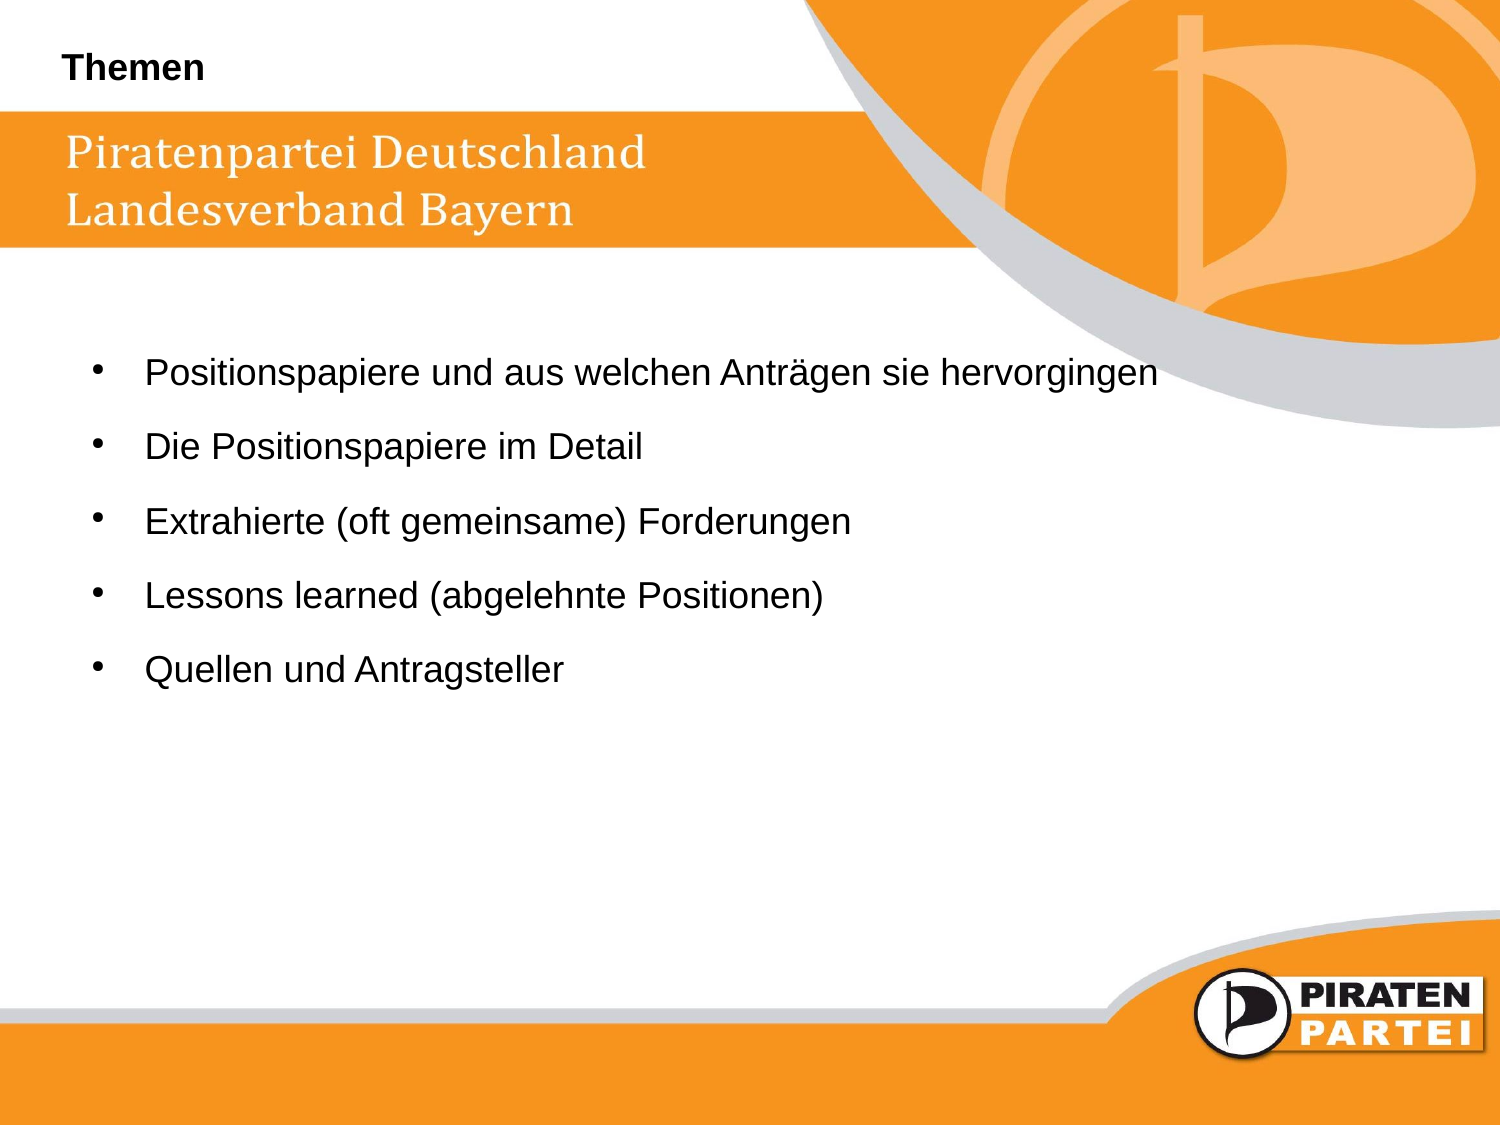

# Themen
Positionspapiere und aus welchen Anträgen sie hervorgingen
Die Positionspapiere im Detail
Extrahierte (oft gemeinsame) Forderungen
Lessons learned (abgelehnte Positionen)
Quellen und Antragsteller